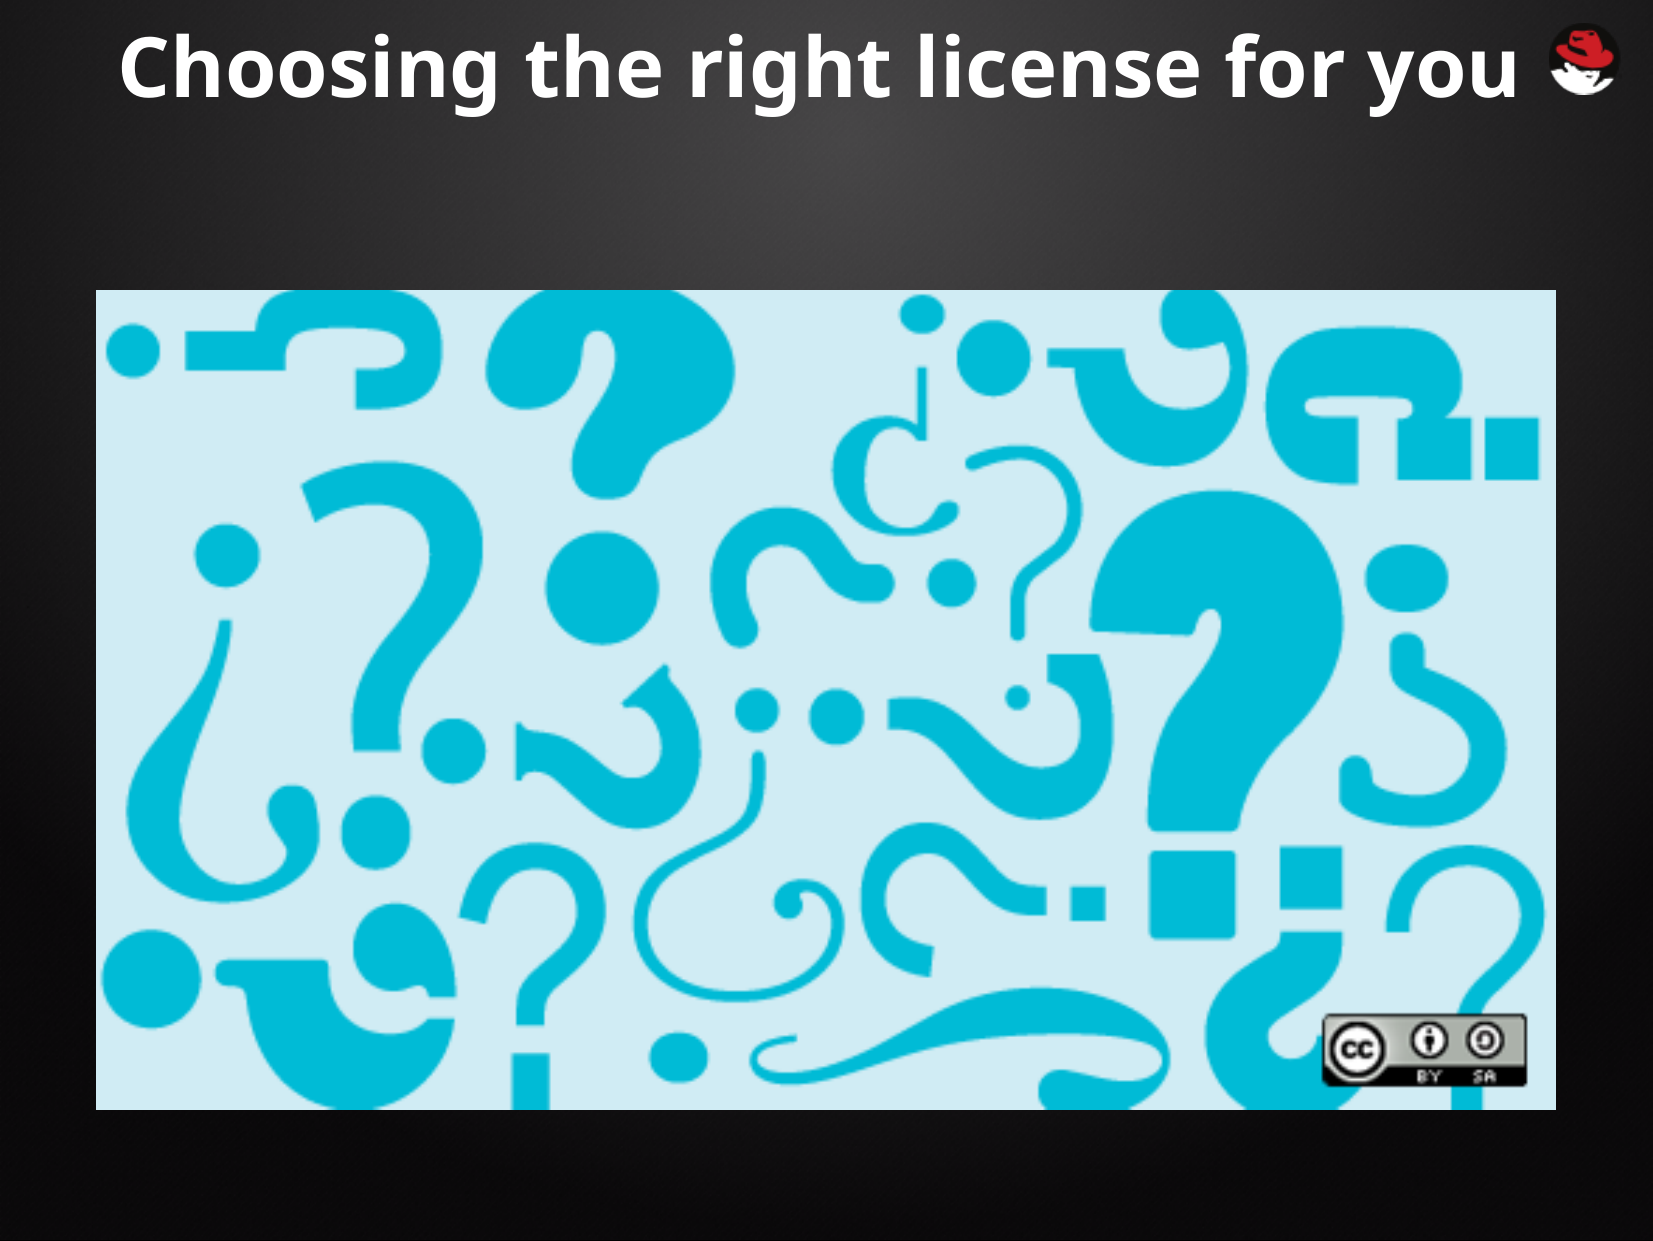

# Choosing the right license for you